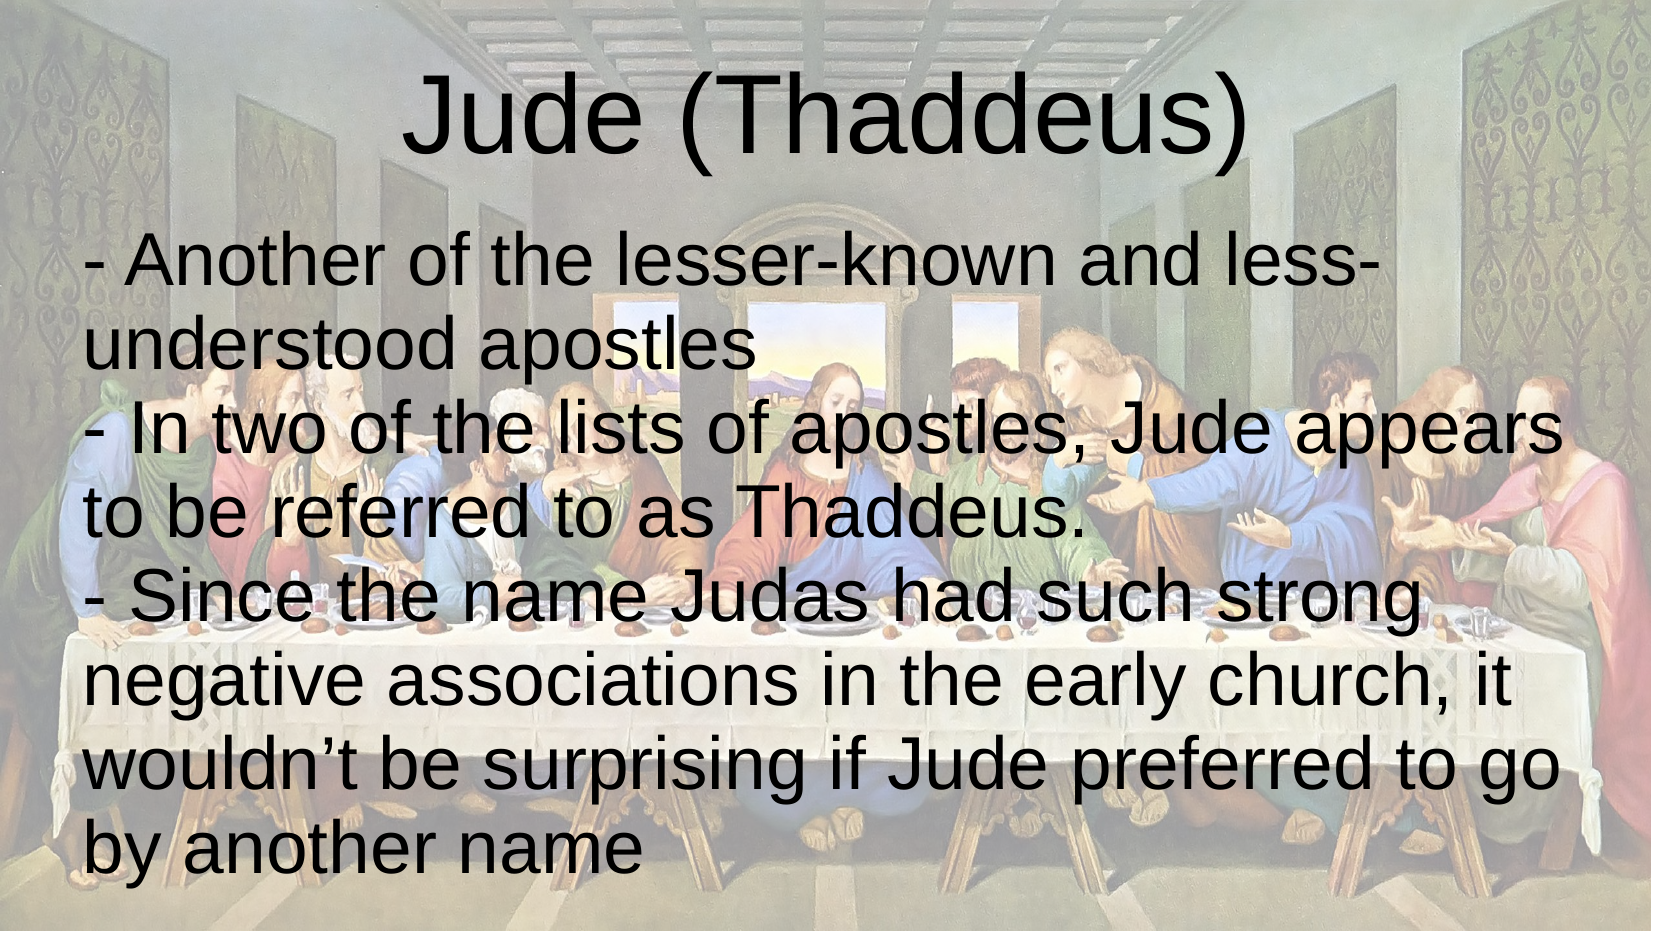

# Jude (Thaddeus)
- Another of the lesser-known and less-understood apostles
- In two of the lists of apostles, Jude appears to be referred to as Thaddeus.
- Since the name Judas had such strong negative associations in the early church, it wouldn’t be surprising if Jude preferred to go by another name